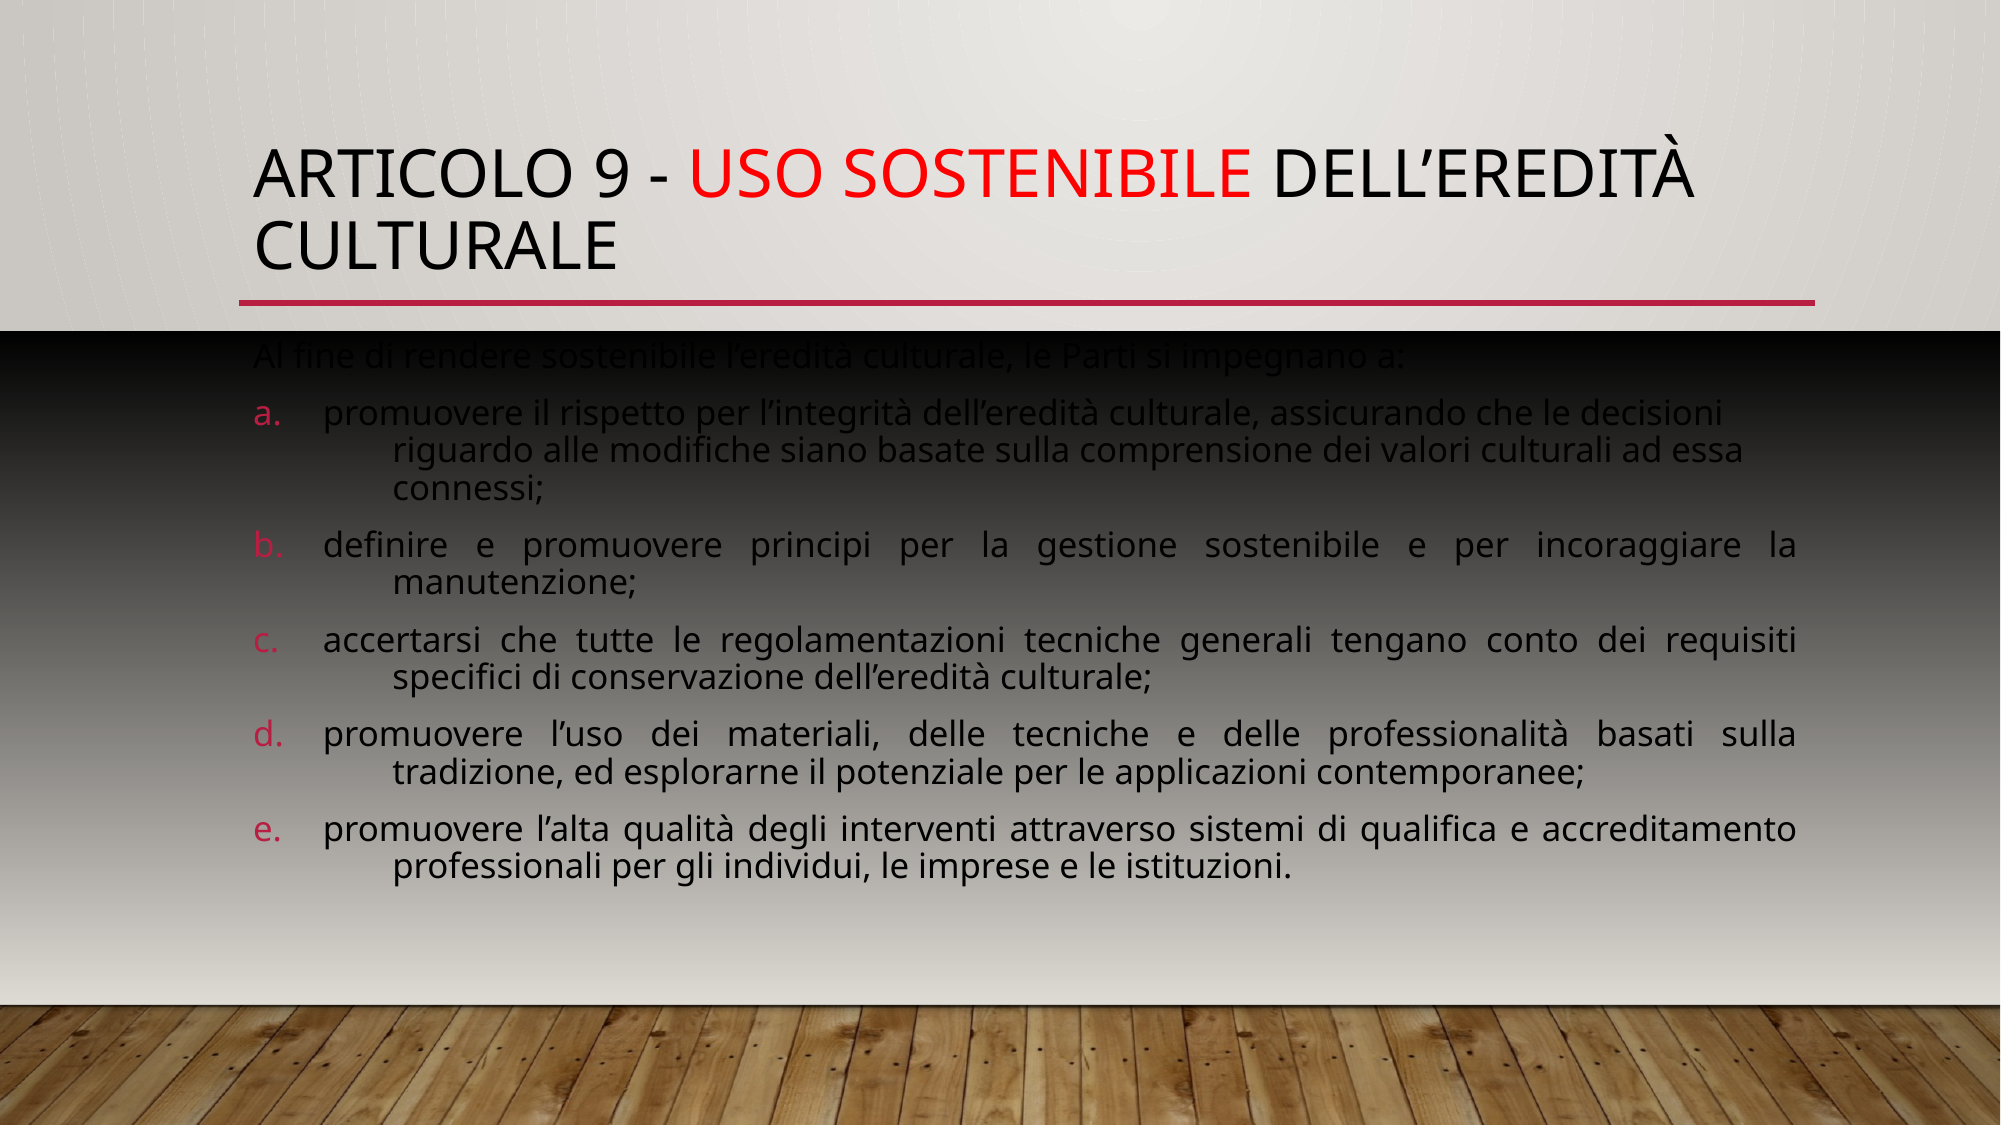

# Articolo 9 - Uso sostenibile dell’eredità culturale
Al fine di rendere sostenibile l’eredità culturale, le Parti si impegnano a:
promuovere il rispetto per l’integrità dell’eredità culturale, assicurando che le decisioni riguardo alle modifiche siano basate sulla comprensione dei valori culturali ad essa connessi;
definire e promuovere principi per la gestione sostenibile e per incoraggiare la manutenzione;
accertarsi che tutte le regolamentazioni tecniche generali tengano conto dei requisiti specifici di conservazione dell’eredità culturale;
promuovere l’uso dei materiali, delle tecniche e delle professionalità basati sulla tradizione, ed esplorarne il potenziale per le applicazioni contemporanee;
promuovere l’alta qualità degli interventi attraverso sistemi di qualifica e accreditamento professionali per gli individui, le imprese e le istituzioni.